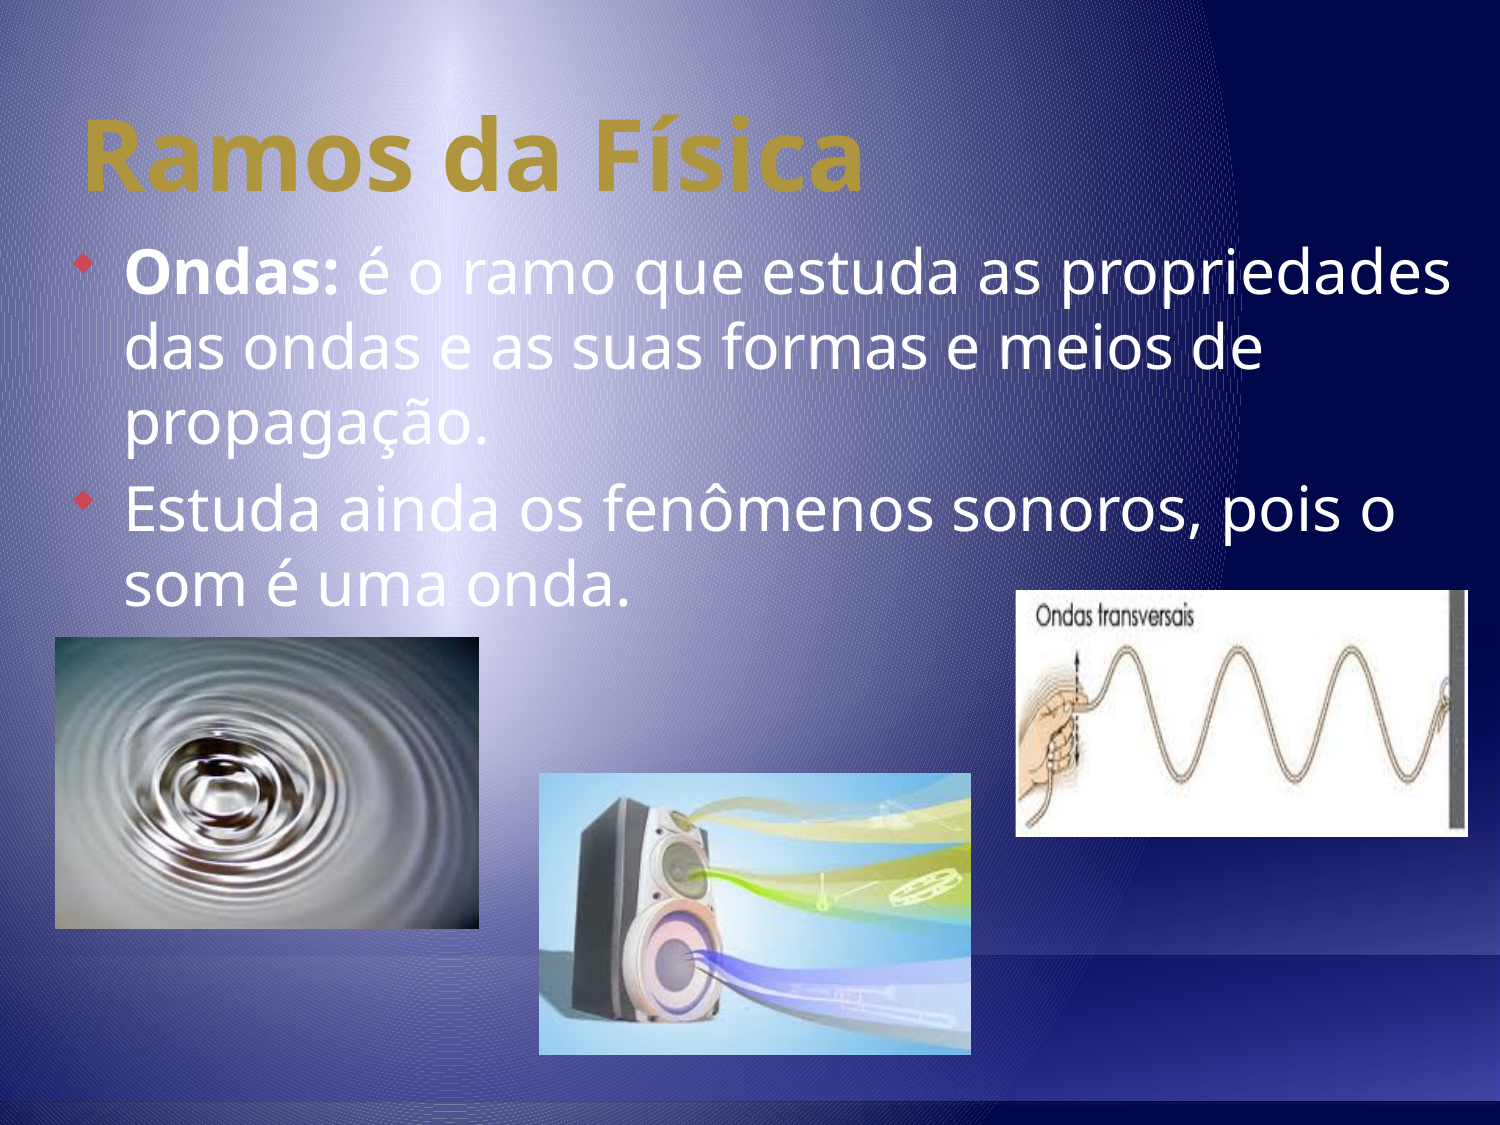

# Ramos da Física
Ondas: é o ramo que estuda as propriedades das ondas e as suas formas e meios de propagação.
Estuda ainda os fenômenos sonoros, pois o som é uma onda.